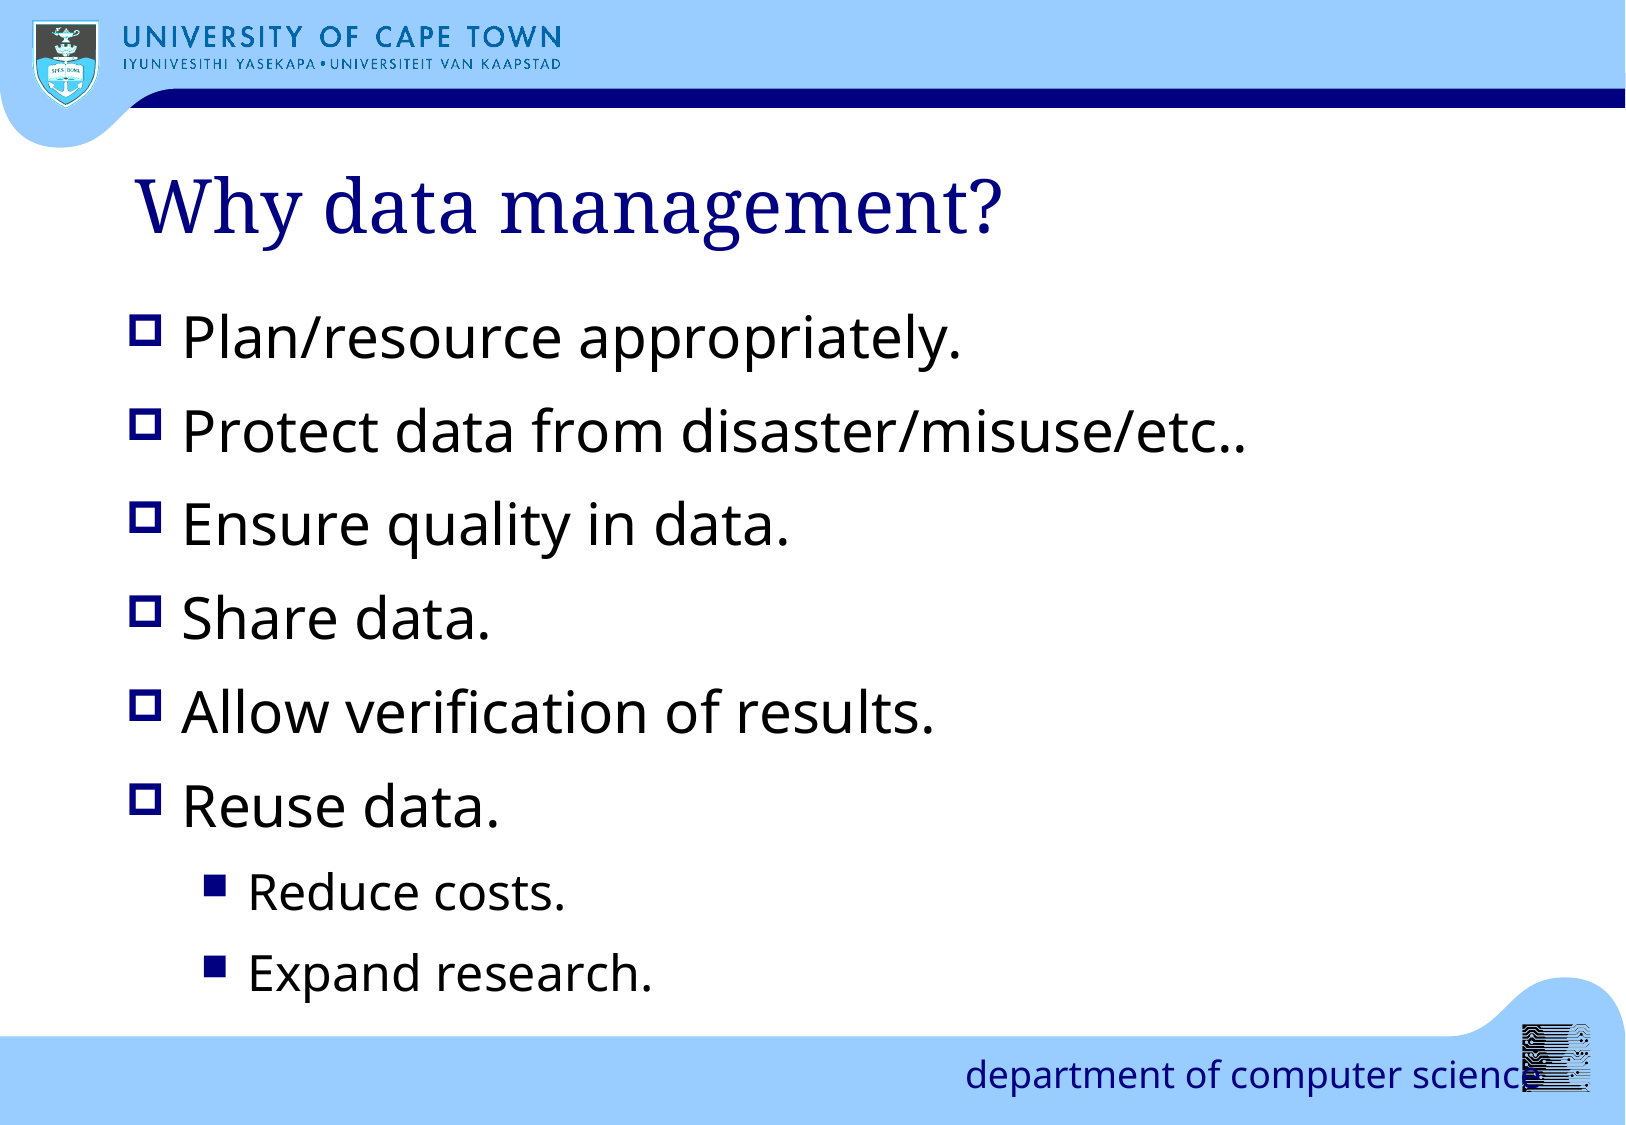

# Why data management?
Plan/resource appropriately.
Protect data from disaster/misuse/etc..
Ensure quality in data.
Share data.
Allow verification of results.
Reuse data.
Reduce costs.
Expand research.